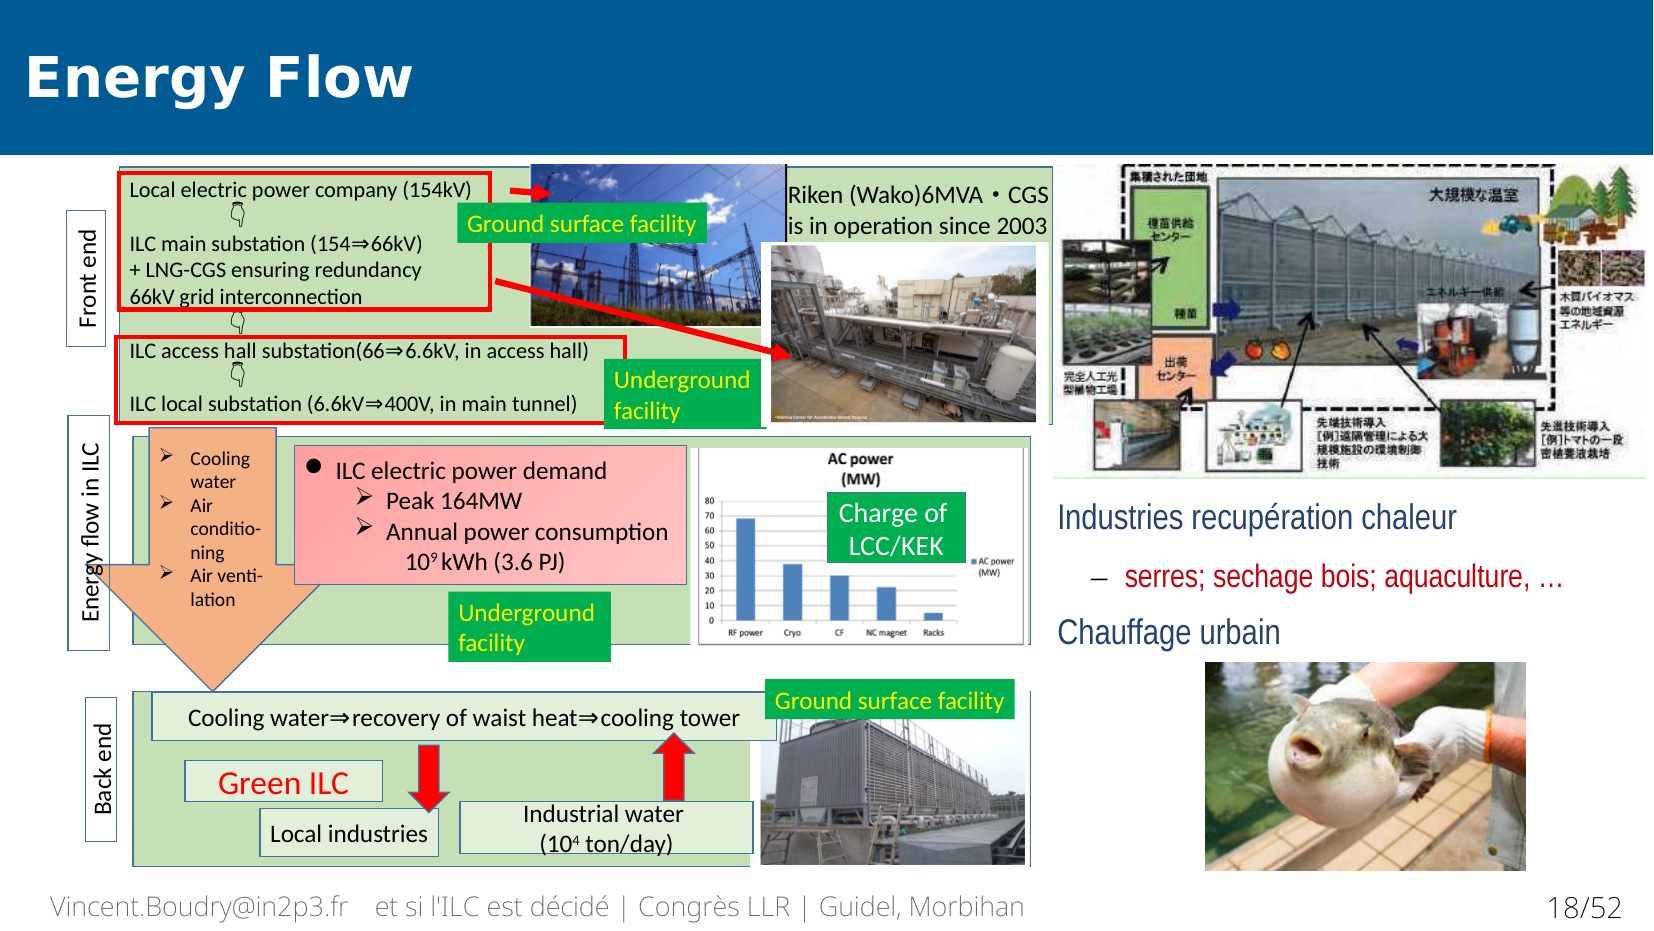

# Energy Flow
Industries recupération chaleur
serres; sechage bois; aquaculture, …
Chauffage urbain
et si l'ILC est décidé | Congrès LLR | Guidel, Morbihan
18